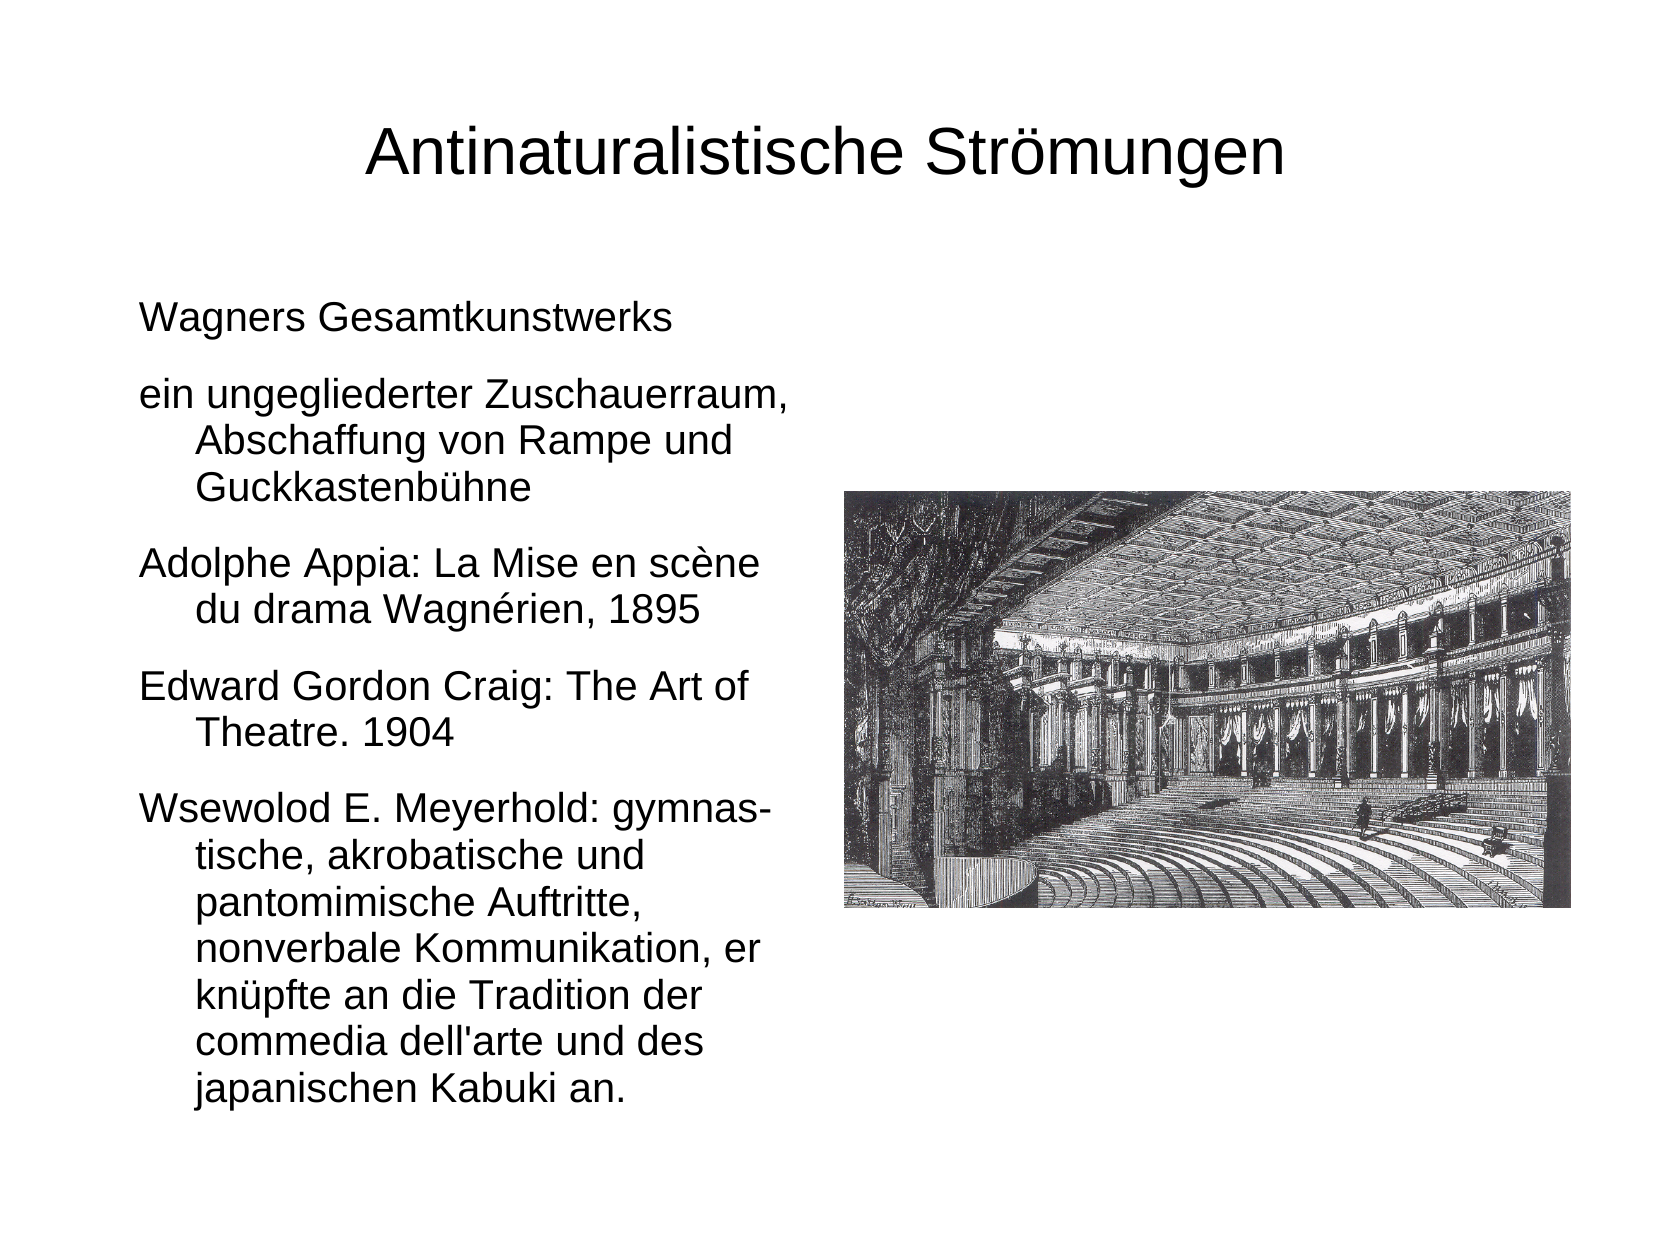

# Antinaturalistische Strömungen
Wagners Gesamtkunstwerks
ein ungegliederter Zuschauerraum, Abschaffung von Rampe und Guckkastenbühne
Adolphe Appia: La Mise en scène du drama Wagnérien, 1895
Edward Gordon Craig: The Art of Theatre. 1904
Wsewolod E. Meyerhold: gymnas-tische, akrobatische und pantomimische Auftritte, nonverbale Kommunikation, er knüpfte an die Tradition der commedia dell'arte und des japanischen Kabuki an.